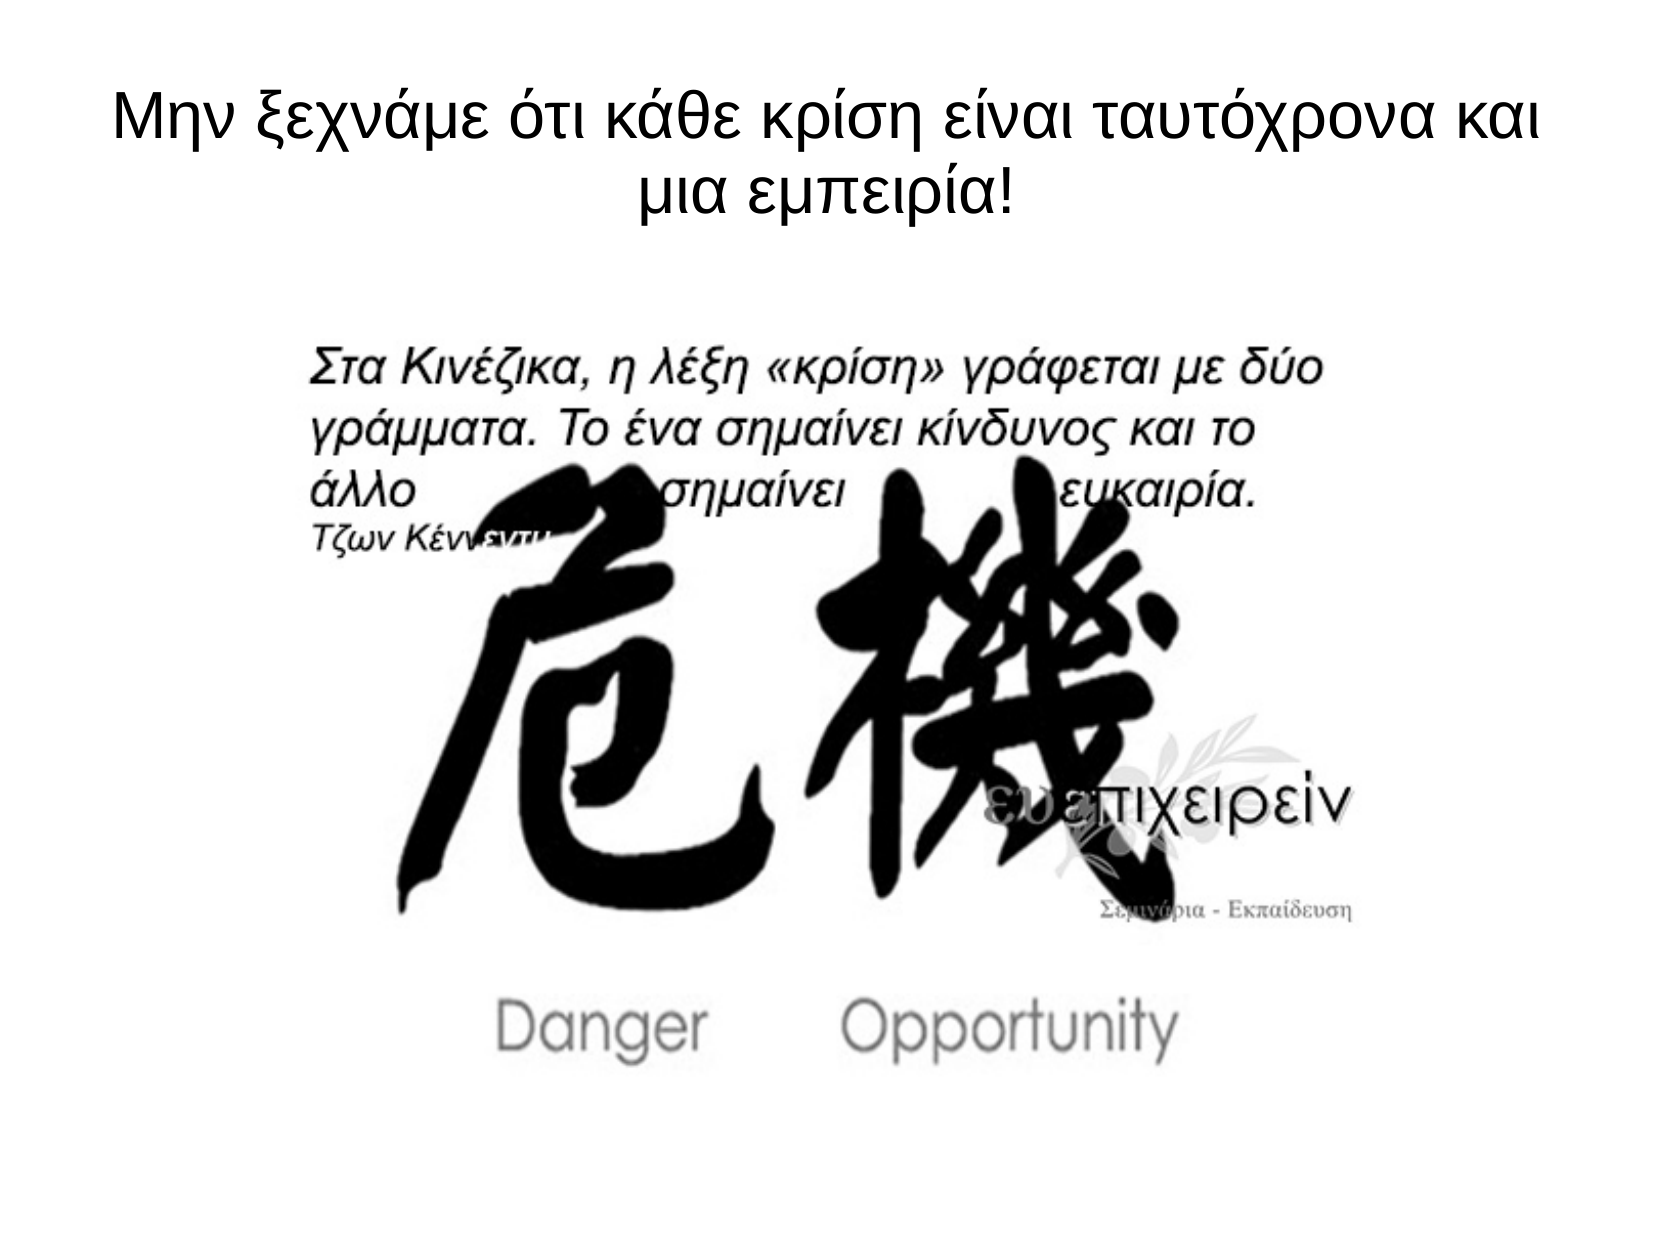

# Μην ξεχνάμε ότι κάθε κρίση είναι ταυτόχρονα και μια εμπειρία!